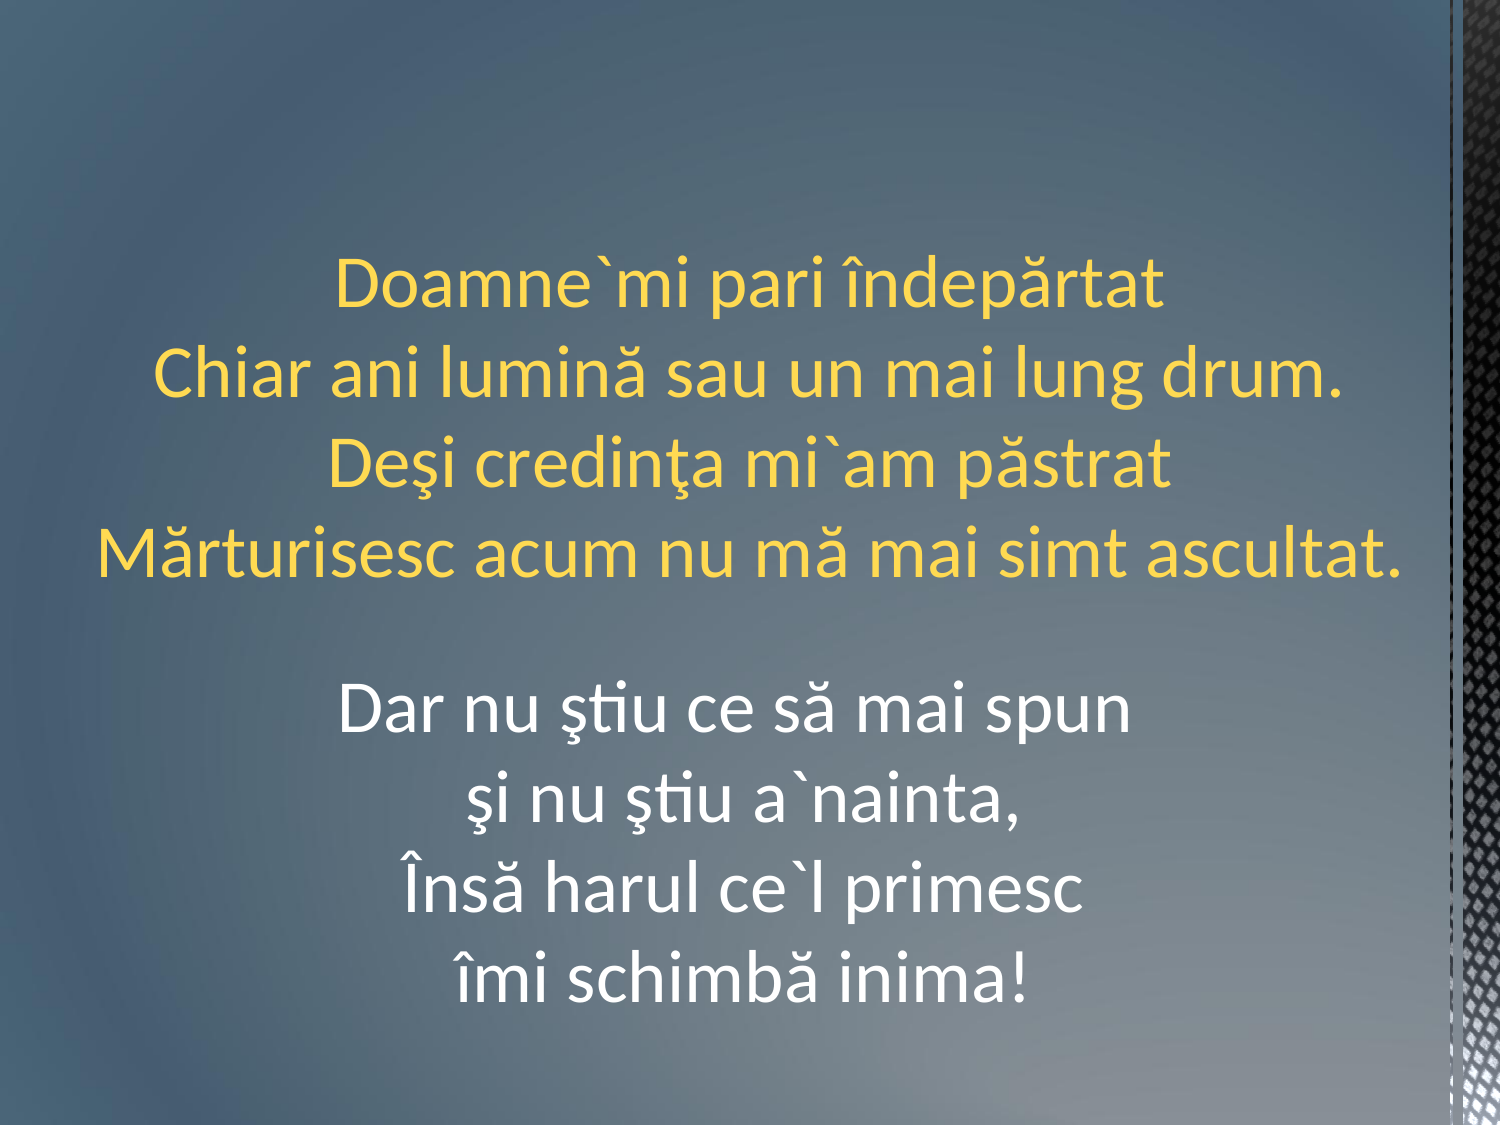

# Doamne`mi pari îndepărtat Chiar ani lumină sau un mai lung drum. Deşi credinţa mi`am păstrat Mărturisesc acum nu mă mai simt ascultat.
Dar nu ştiu ce să mai spun
şi nu ştiu a`nainta,
Însă harul ce`l primesc
îmi schimbă inima!